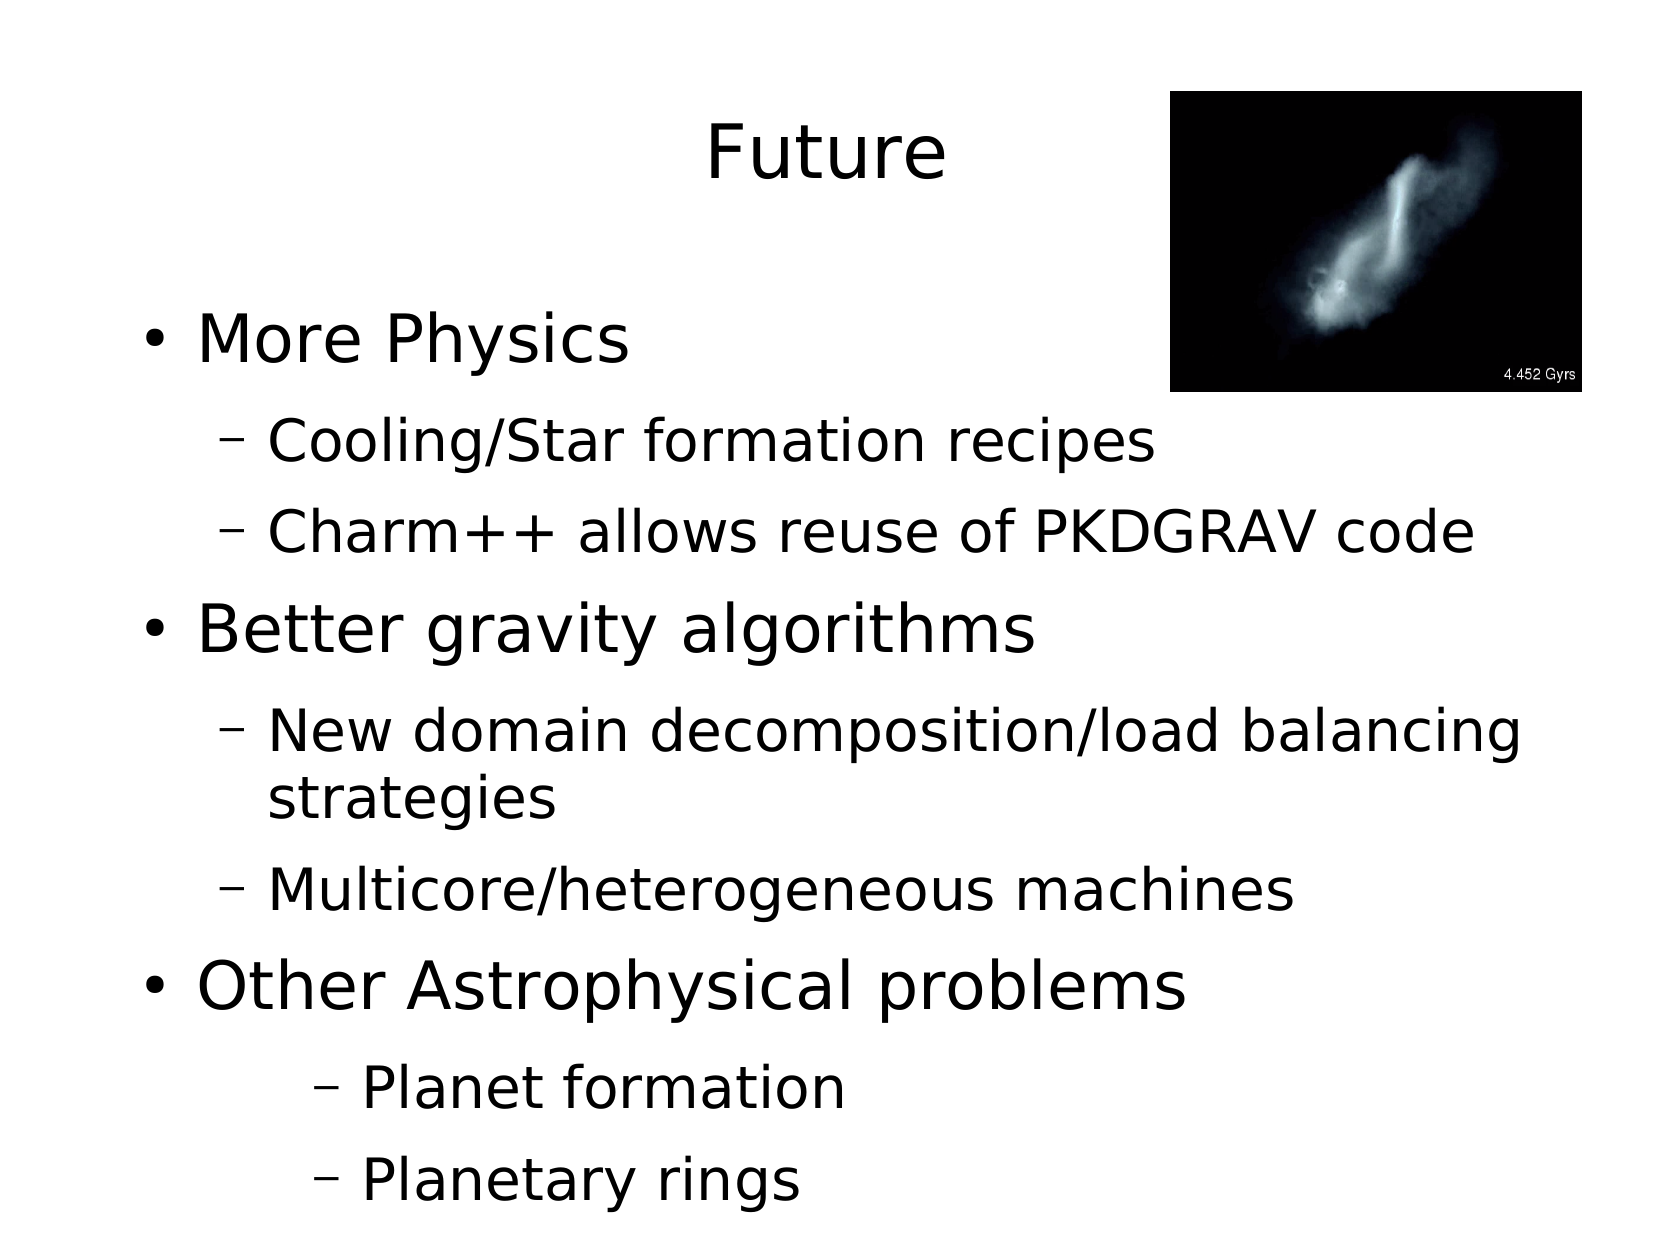

# Future
More Physics
Cooling/Star formation recipes
Charm++ allows reuse of PKDGRAV code
Better gravity algorithms
New domain decomposition/load balancing strategies
Multicore/heterogeneous machines
Other Astrophysical problems
Planet formation
Planetary rings